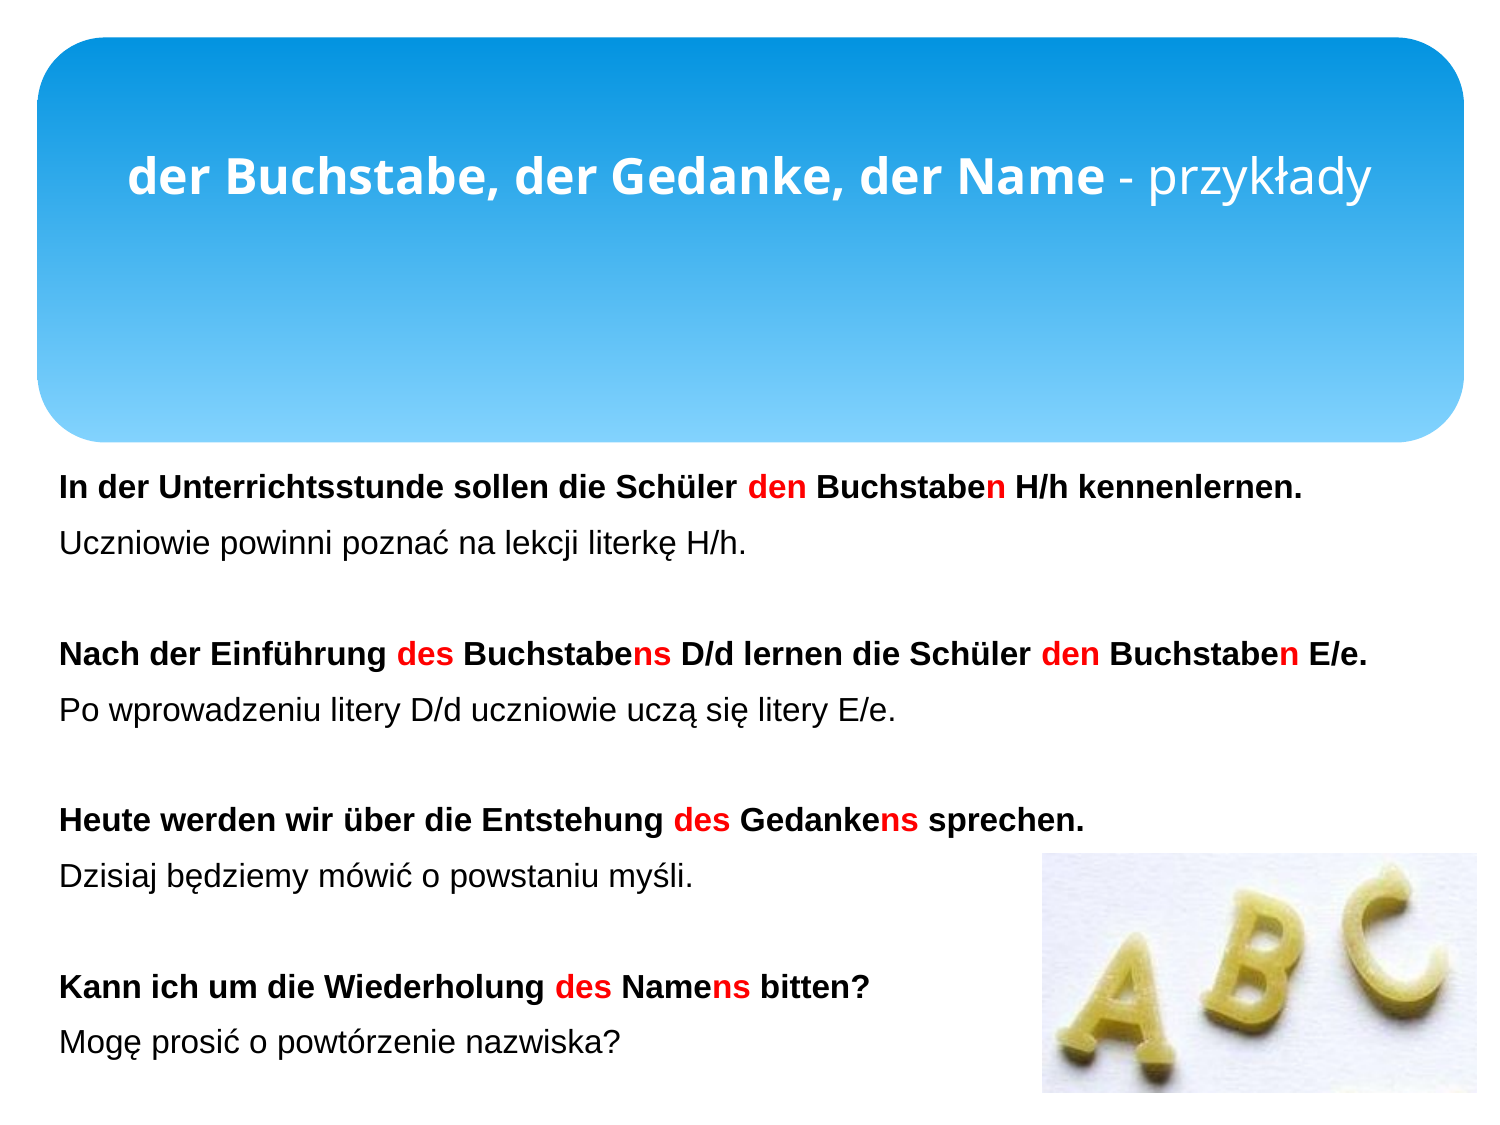

# der Buchstabe, der Gedanke, der Name - przykłady
In der Unterrichtsstunde sollen die Schüler den Buchstaben H/h kennenlernen.
Uczniowie powinni poznać na lekcji literkę H/h.
Nach der Einführung des Buchstabens D/d lernen die Schüler den Buchstaben E/e.
Po wprowadzeniu litery D/d uczniowie uczą się litery E/e.
Heute werden wir über die Entstehung des Gedankens sprechen.
Dzisiaj będziemy mówić o powstaniu myśli.
Kann ich um die Wiederholung des Namens bitten?
Mogę prosić o powtórzenie nazwiska?